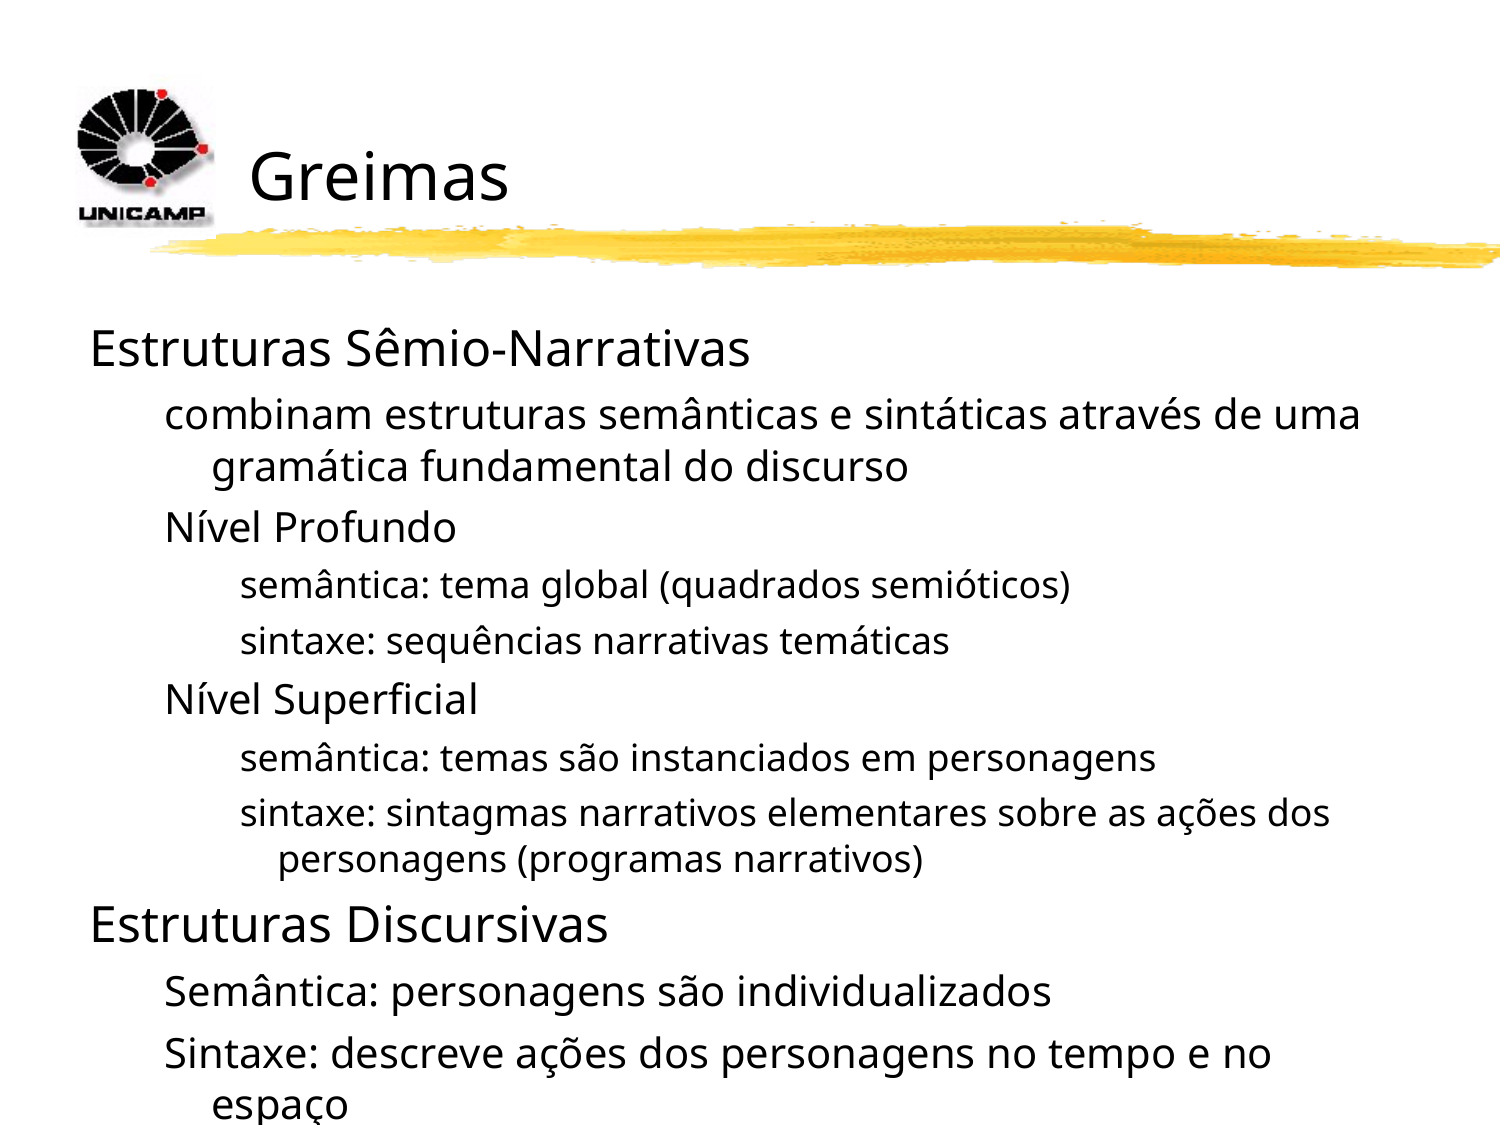

# Greimas
Estruturas Sêmio-Narrativas
combinam estruturas semânticas e sintáticas através de uma gramática fundamental do discurso
Nível Profundo
semântica: tema global (quadrados semióticos)
sintaxe: sequências narrativas temáticas
Nível Superficial
semântica: temas são instanciados em personagens
sintaxe: sintagmas narrativos elementares sobre as ações dos personagens (programas narrativos)
Estruturas Discursivas
Semântica: personagens são individualizados
Sintaxe: descreve ações dos personagens no tempo e no espaço